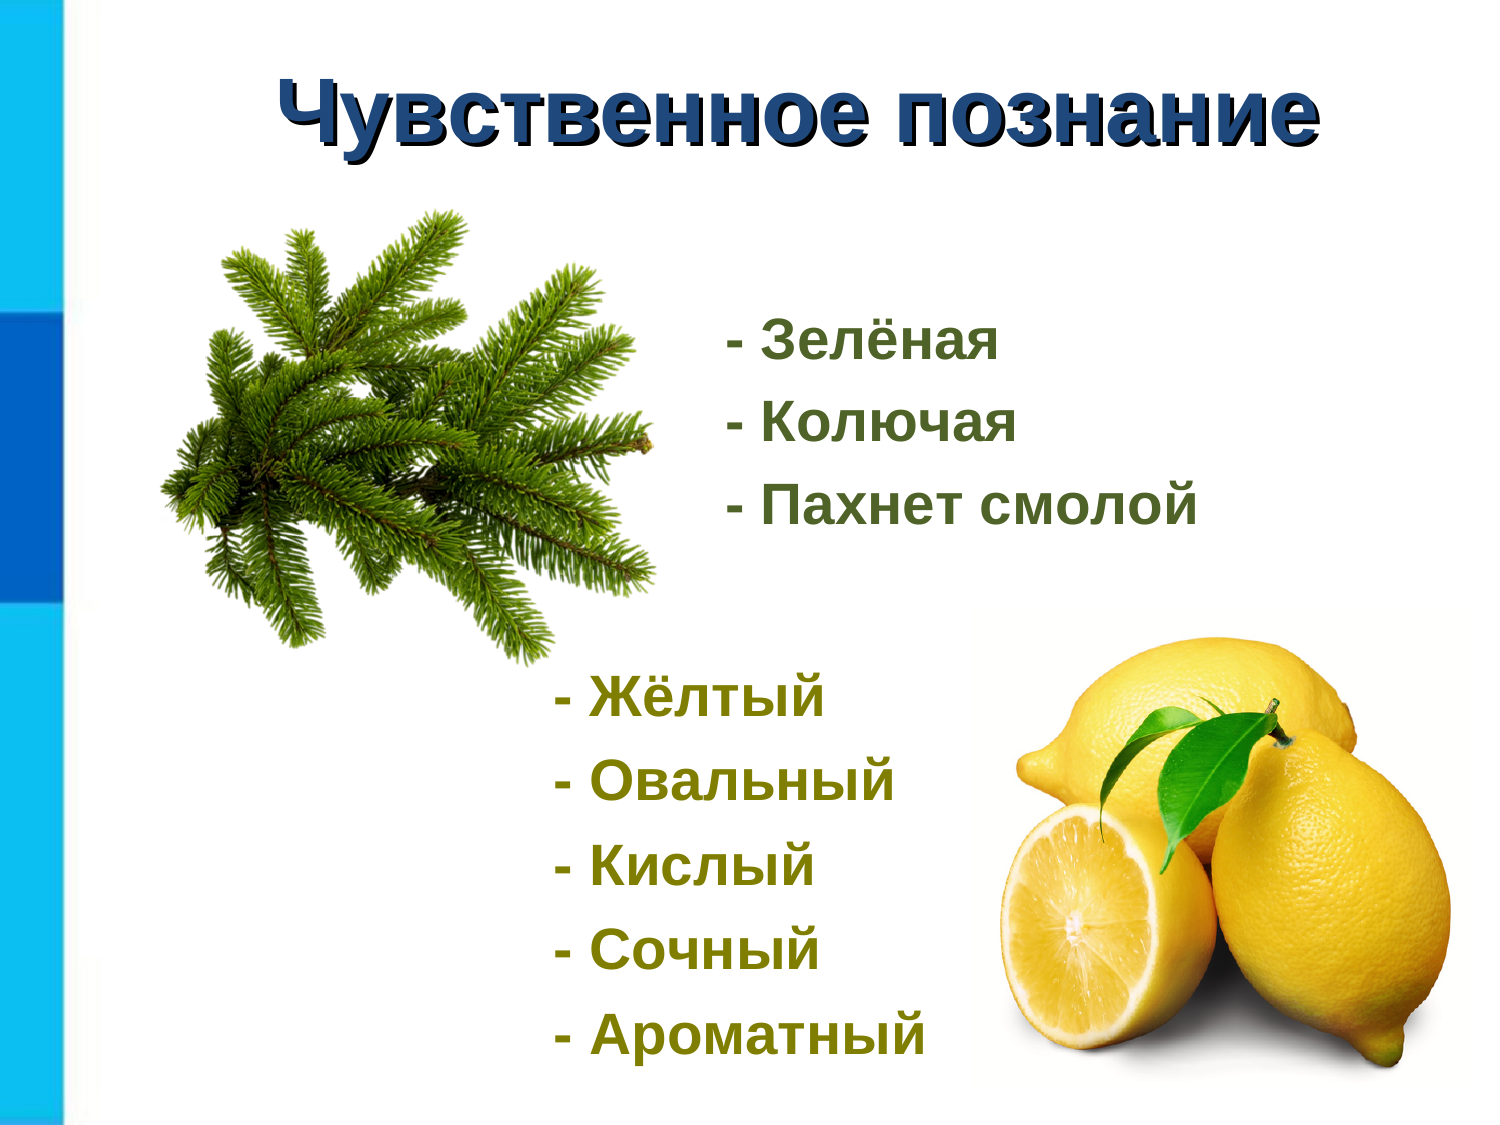

Чувственное познание
- Зелёная
- Колючая
- Пахнет смолой
- Жёлтый
- Овальный
- Кислый
- Сочный
- Ароматный